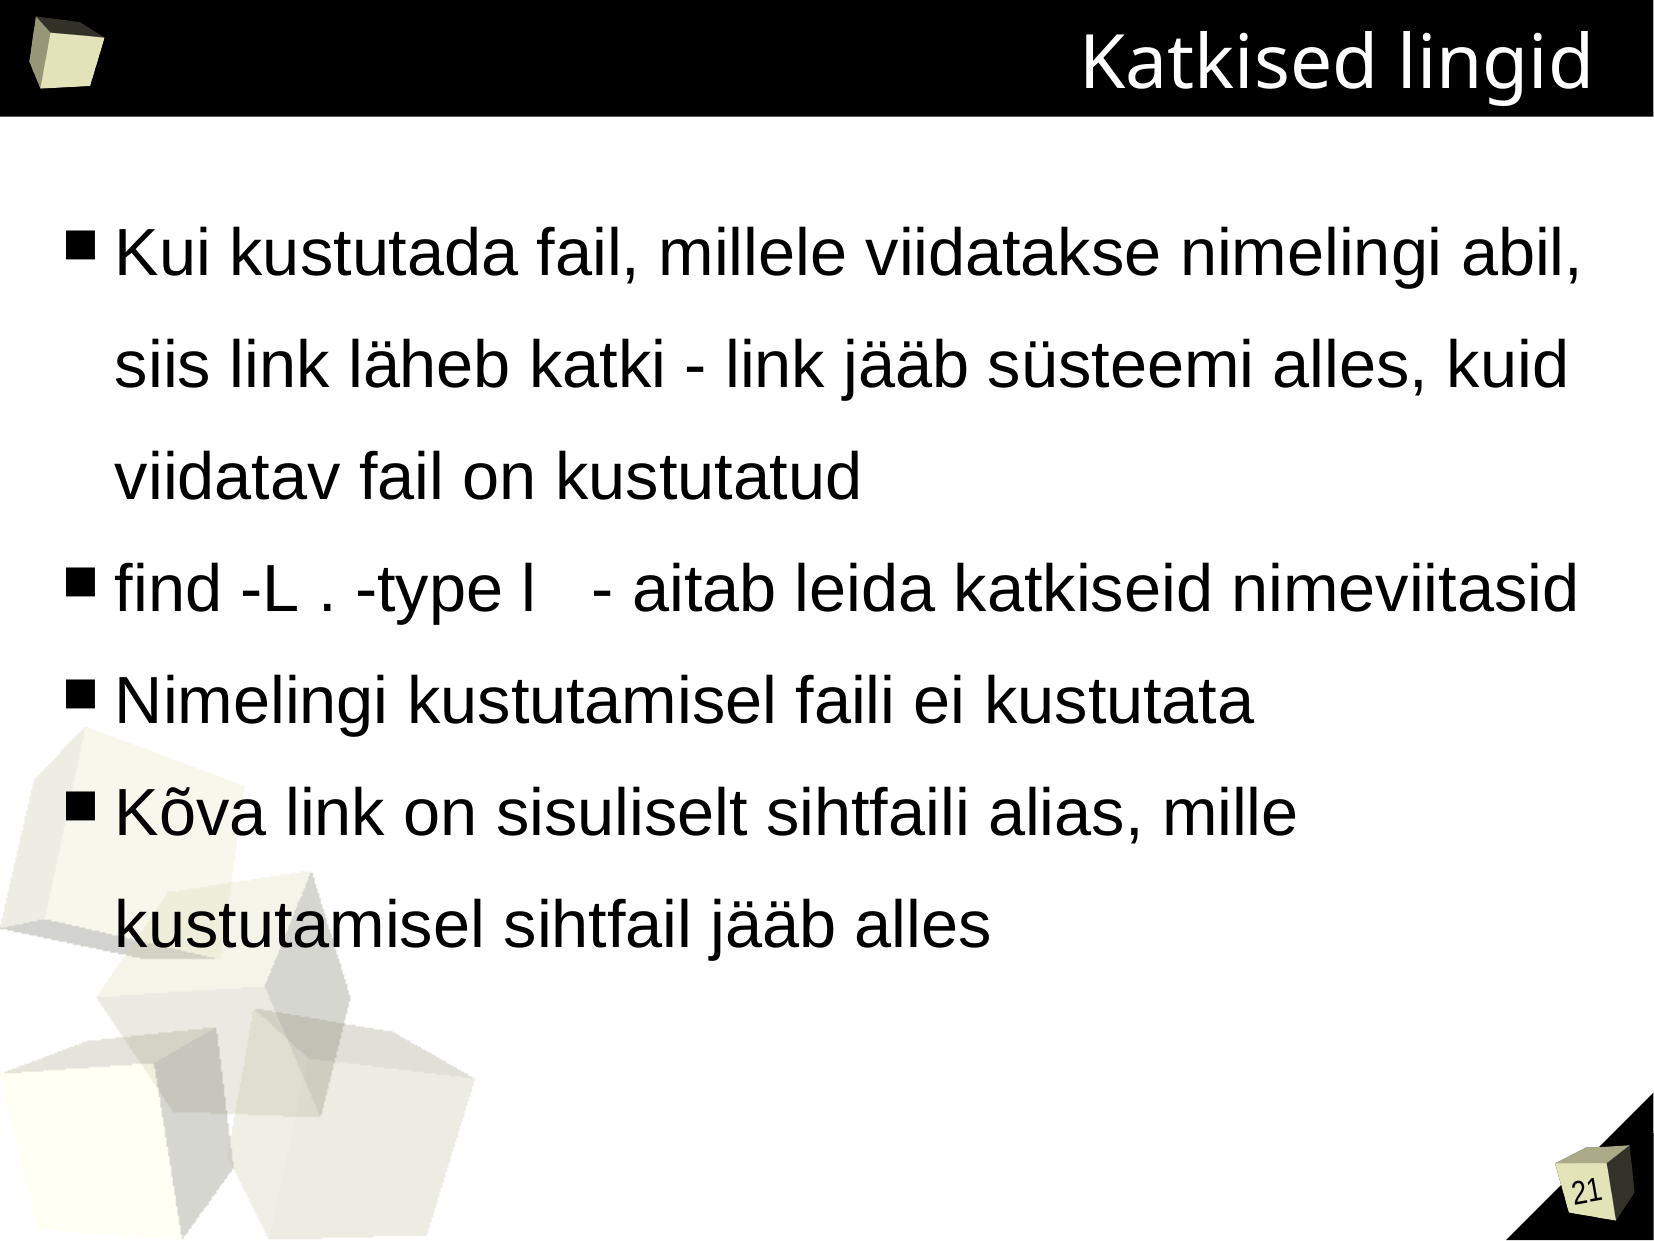

# Katkised lingid
Kui kustutada fail, millele viidatakse nimelingi abil, siis link läheb katki - link jääb süsteemi alles, kuid viidatav fail on kustutatud
find -L . -type l - aitab leida katkiseid nimeviitasid
Nimelingi kustutamisel faili ei kustutata
Kõva link on sisuliselt sihtfaili alias, mille kustutamisel sihtfail jääb alles